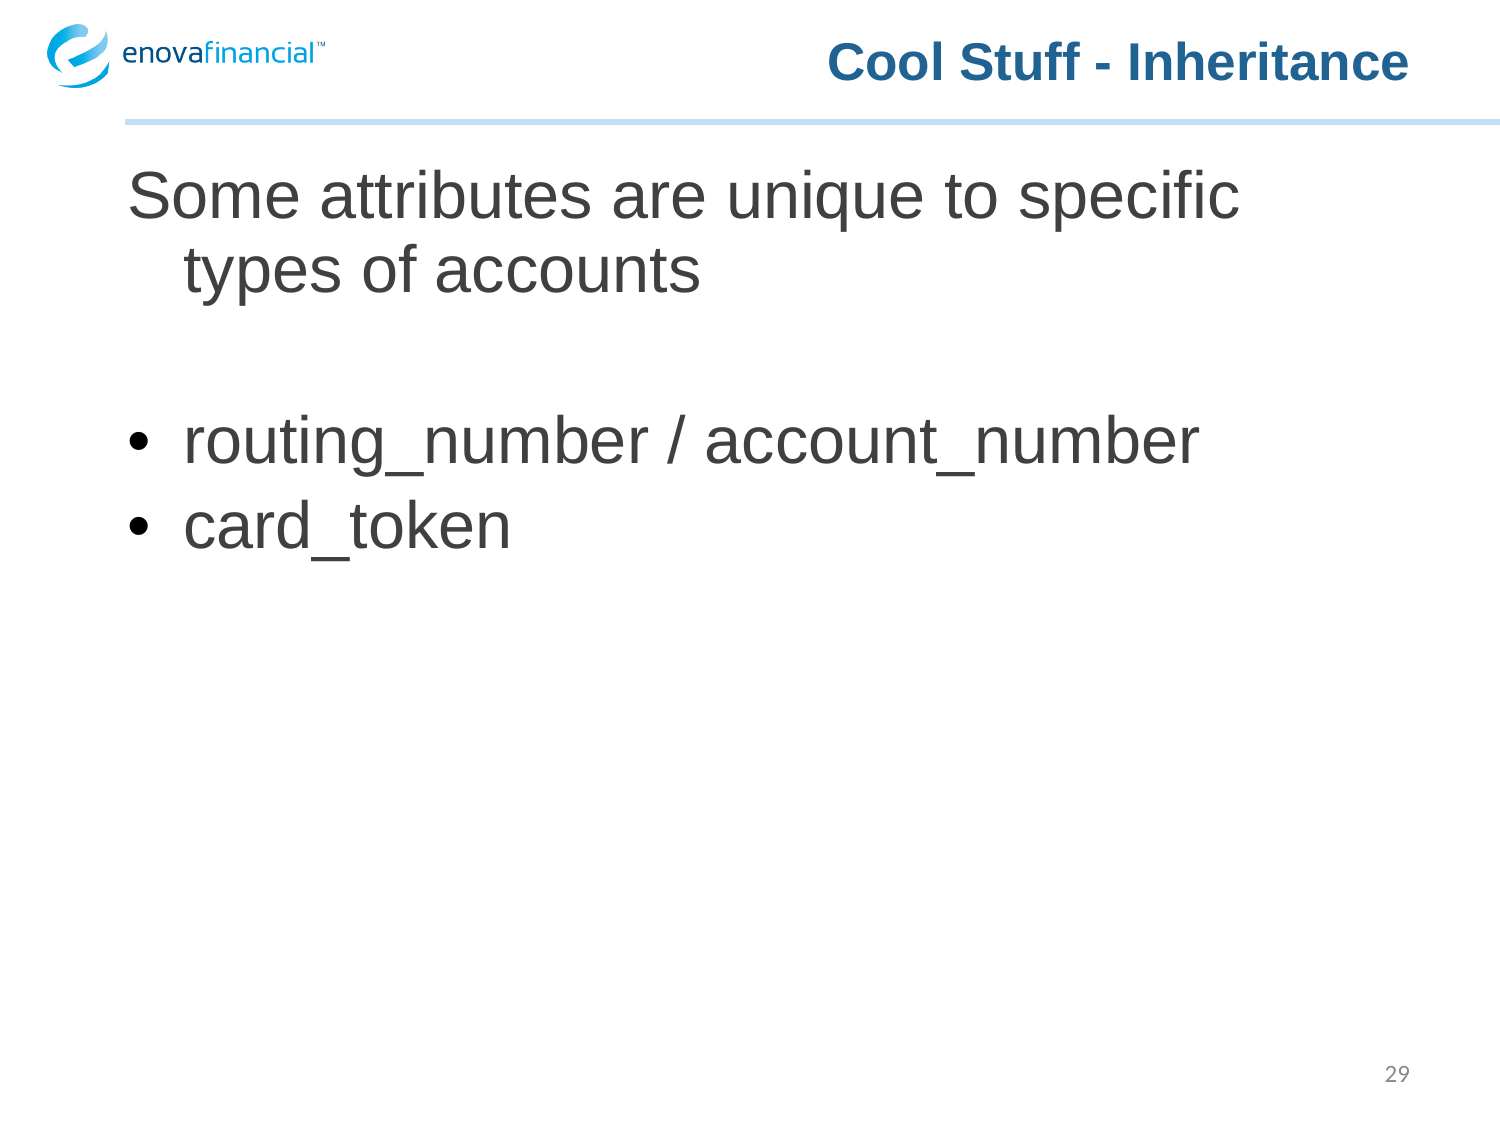

Cool Stuff - Inheritance
# Some attributes are unique to specific types of accounts
routing_number / account_number
card_token